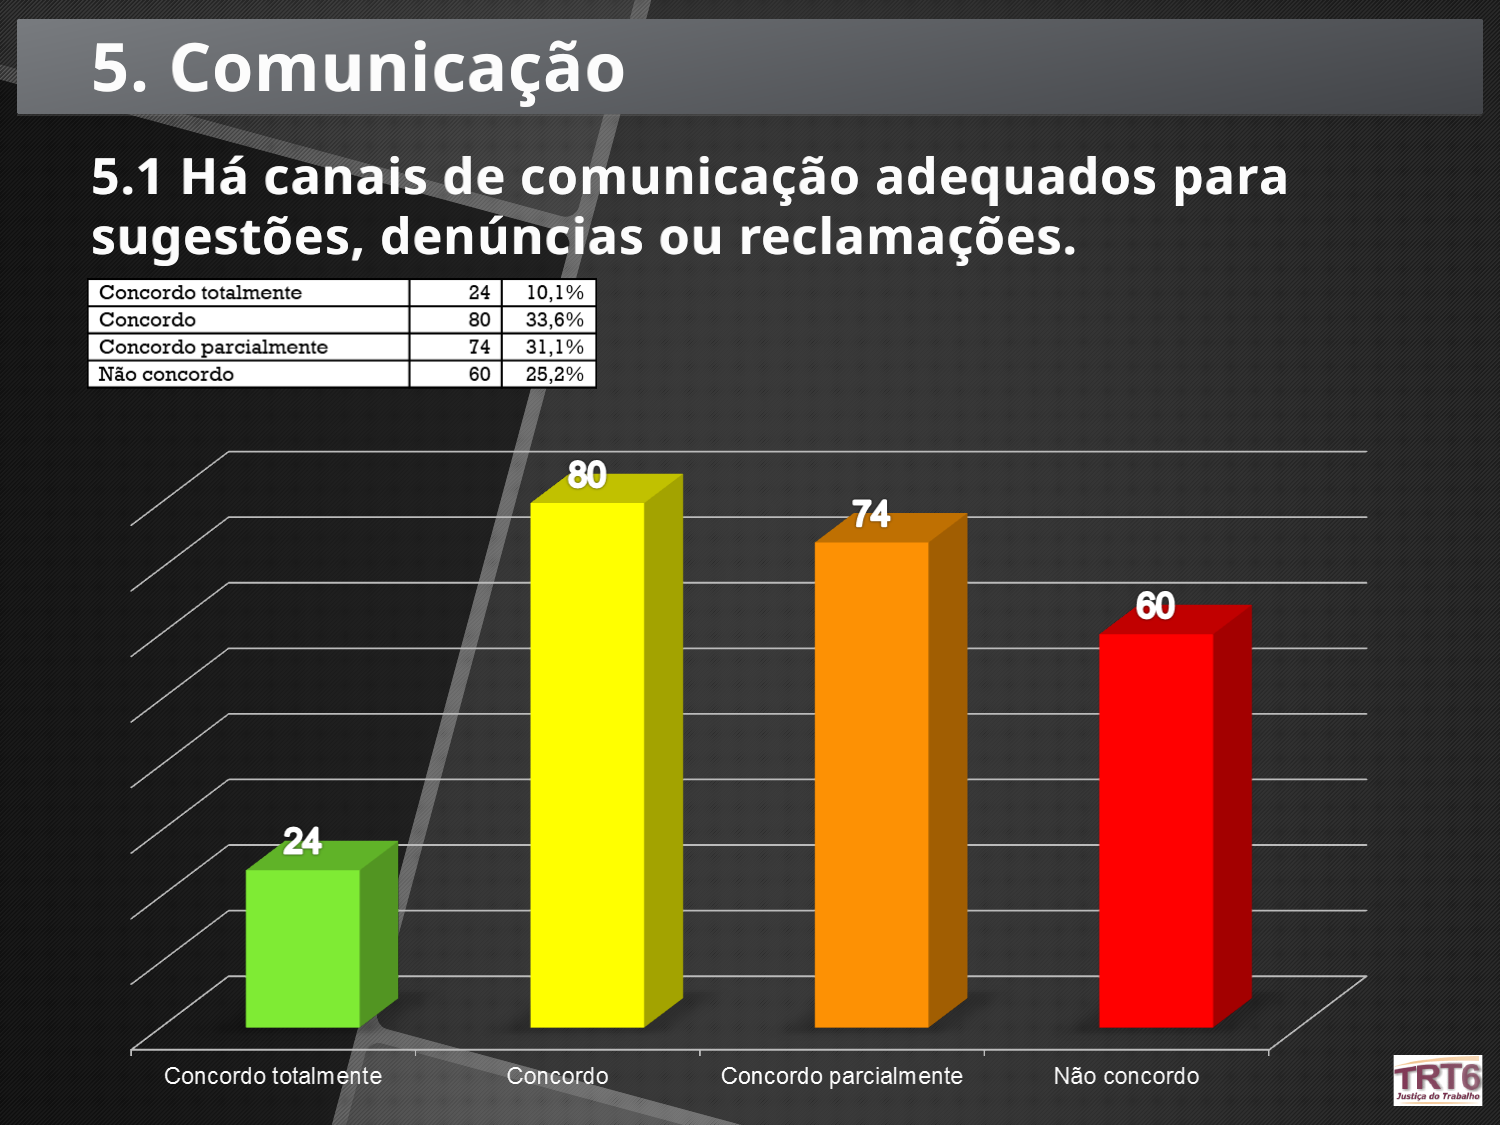

5. Comunicação
5.1 Há canais de comunicação adequados para sugestões, denúncias ou reclamações.